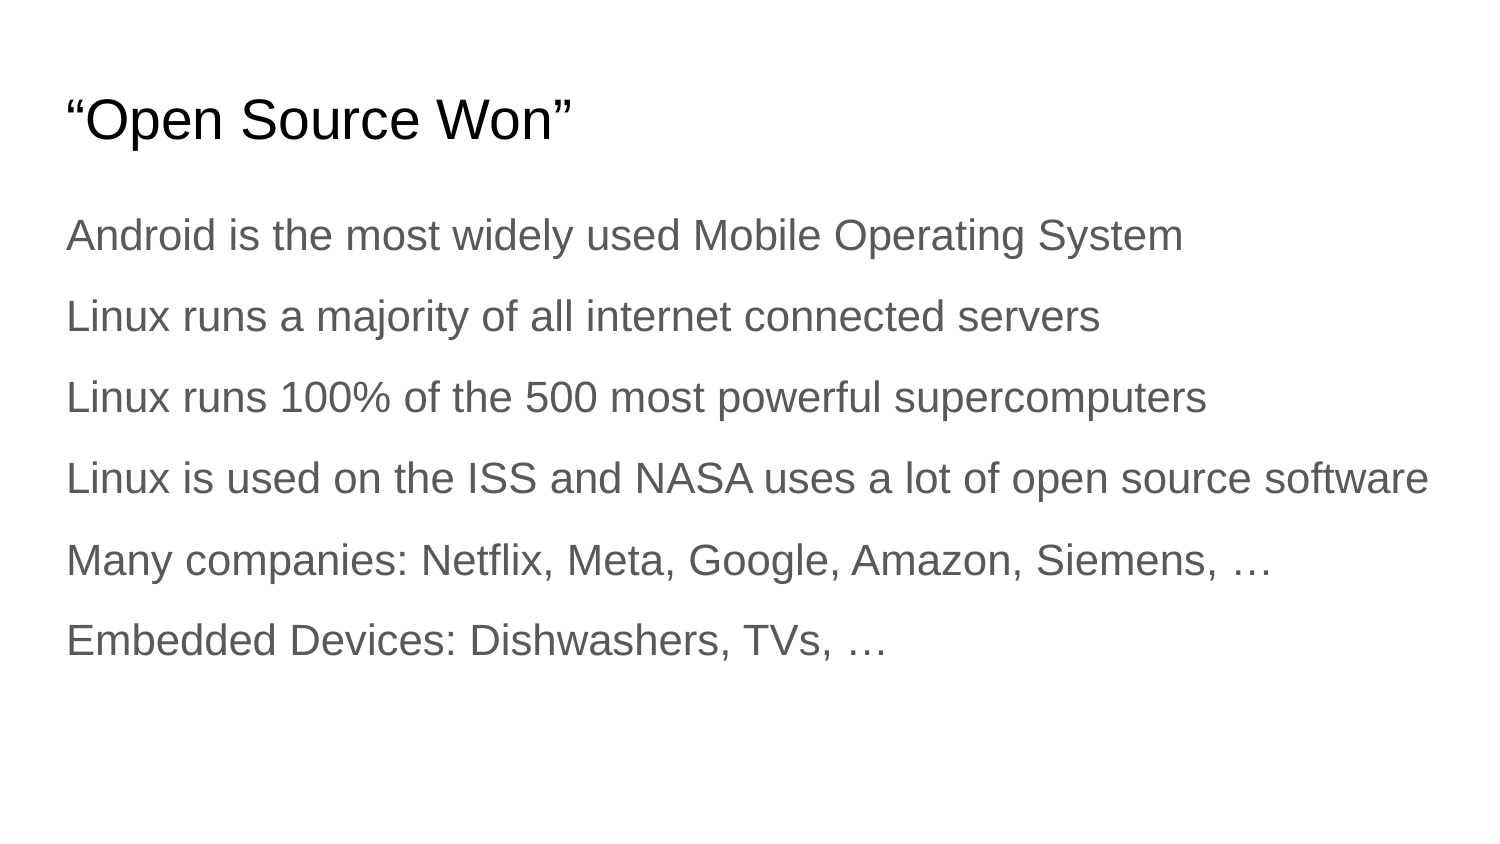

# “Open Source Won”
Android is the most widely used Mobile Operating System
Linux runs a majority of all internet connected servers
Linux runs 100% of the 500 most powerful supercomputers
Linux is used on the ISS and NASA uses a lot of open source software
Many companies: Netflix, Meta, Google, Amazon, Siemens, …
Embedded Devices: Dishwashers, TVs, …